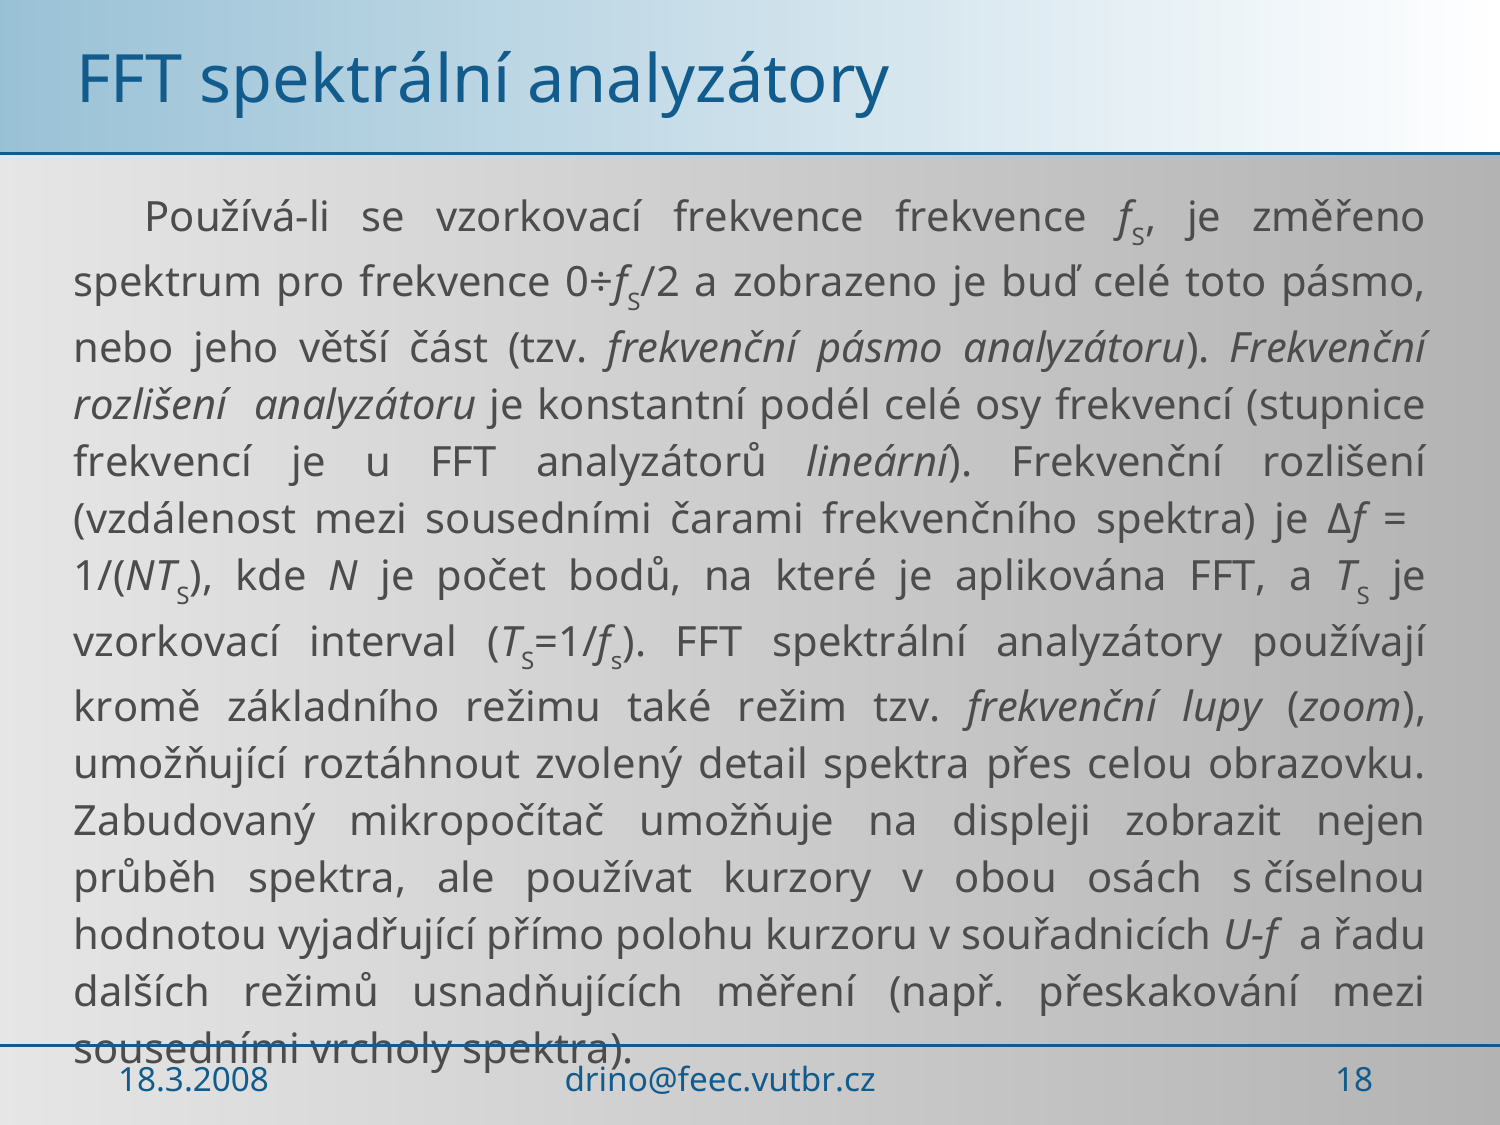

# FFT spektrální analyzátory
Používá-li se vzorkovací frekvence frekvence fS, je změřeno spektrum pro frekvence 0÷fS/2 a zobrazeno je buď celé toto pásmo, nebo jeho větší část (tzv. frekvenční pásmo analyzátoru). Frekvenční rozlišení analyzátoru je konstantní podél celé osy frekvencí (stupnice frekvencí je u FFT analyzátorů lineární). Frekvenční rozlišení (vzdálenost mezi sousedními čarami frekvenčního spektra) je Δf = 1/(NTS), kde N je počet bodů, na které je aplikována FFT, a TS je vzorkovací interval (TS=1/fs). FFT spektrální analyzátory používají kromě základního režimu také režim tzv. frekvenční lupy (zoom), umožňující roztáhnout zvolený detail spektra přes celou obrazovku. Zabudovaný mikropočítač umožňuje na displeji zobrazit nejen průběh spektra, ale používat kurzory v obou osách s číselnou hodnotou vyjadřující přímo polohu kurzoru v souřadnicích U-f a řadu dalších režimů usnadňujících měření (např. přeskakování mezi sousedními vrcholy spektra).
18.3.2008
drino@feec.vutbr.cz